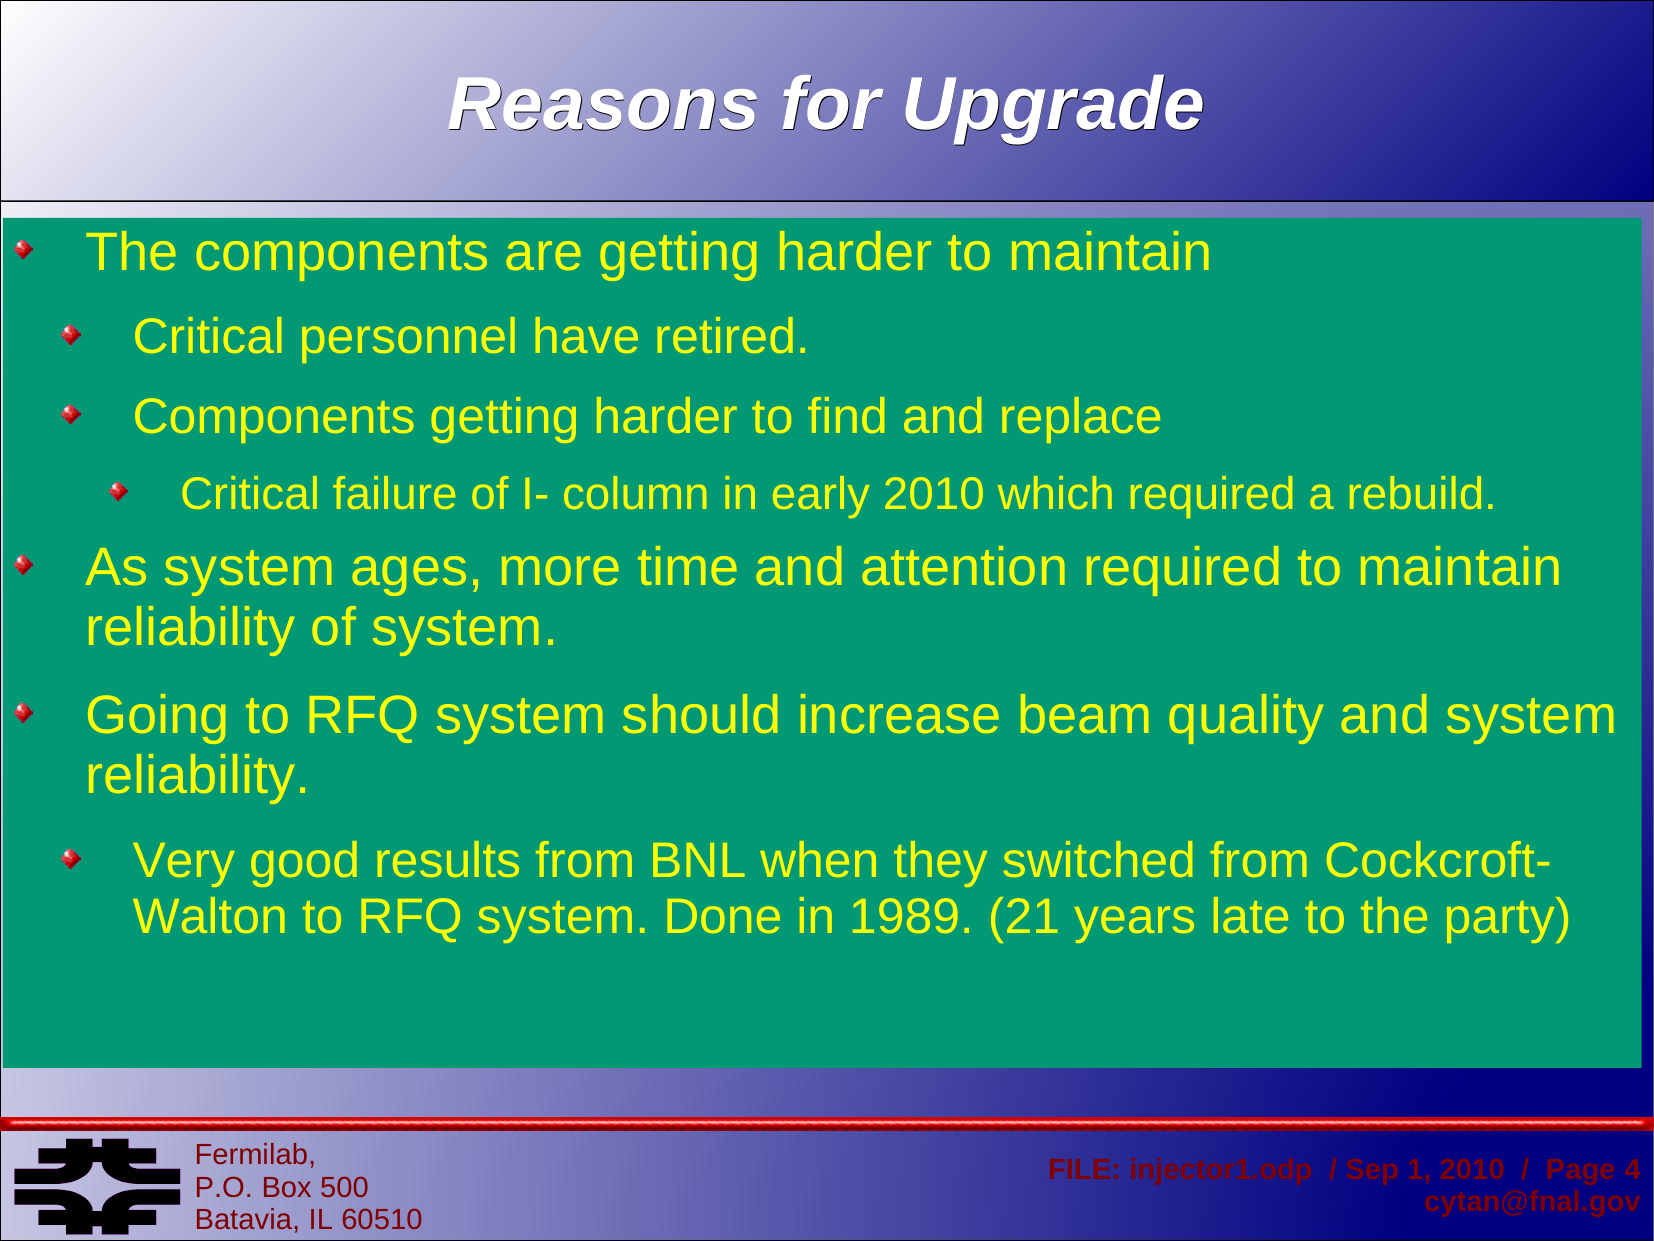

# Reasons for Upgrade
The components are getting harder to maintain
Critical personnel have retired.
Components getting harder to find and replace
Critical failure of I- column in early 2010 which required a rebuild.
As system ages, more time and attention required to maintain reliability of system.
Going to RFQ system should increase beam quality and system reliability.
Very good results from BNL when they switched from Cockcroft-Walton to RFQ system. Done in 1989. (21 years late to the party)